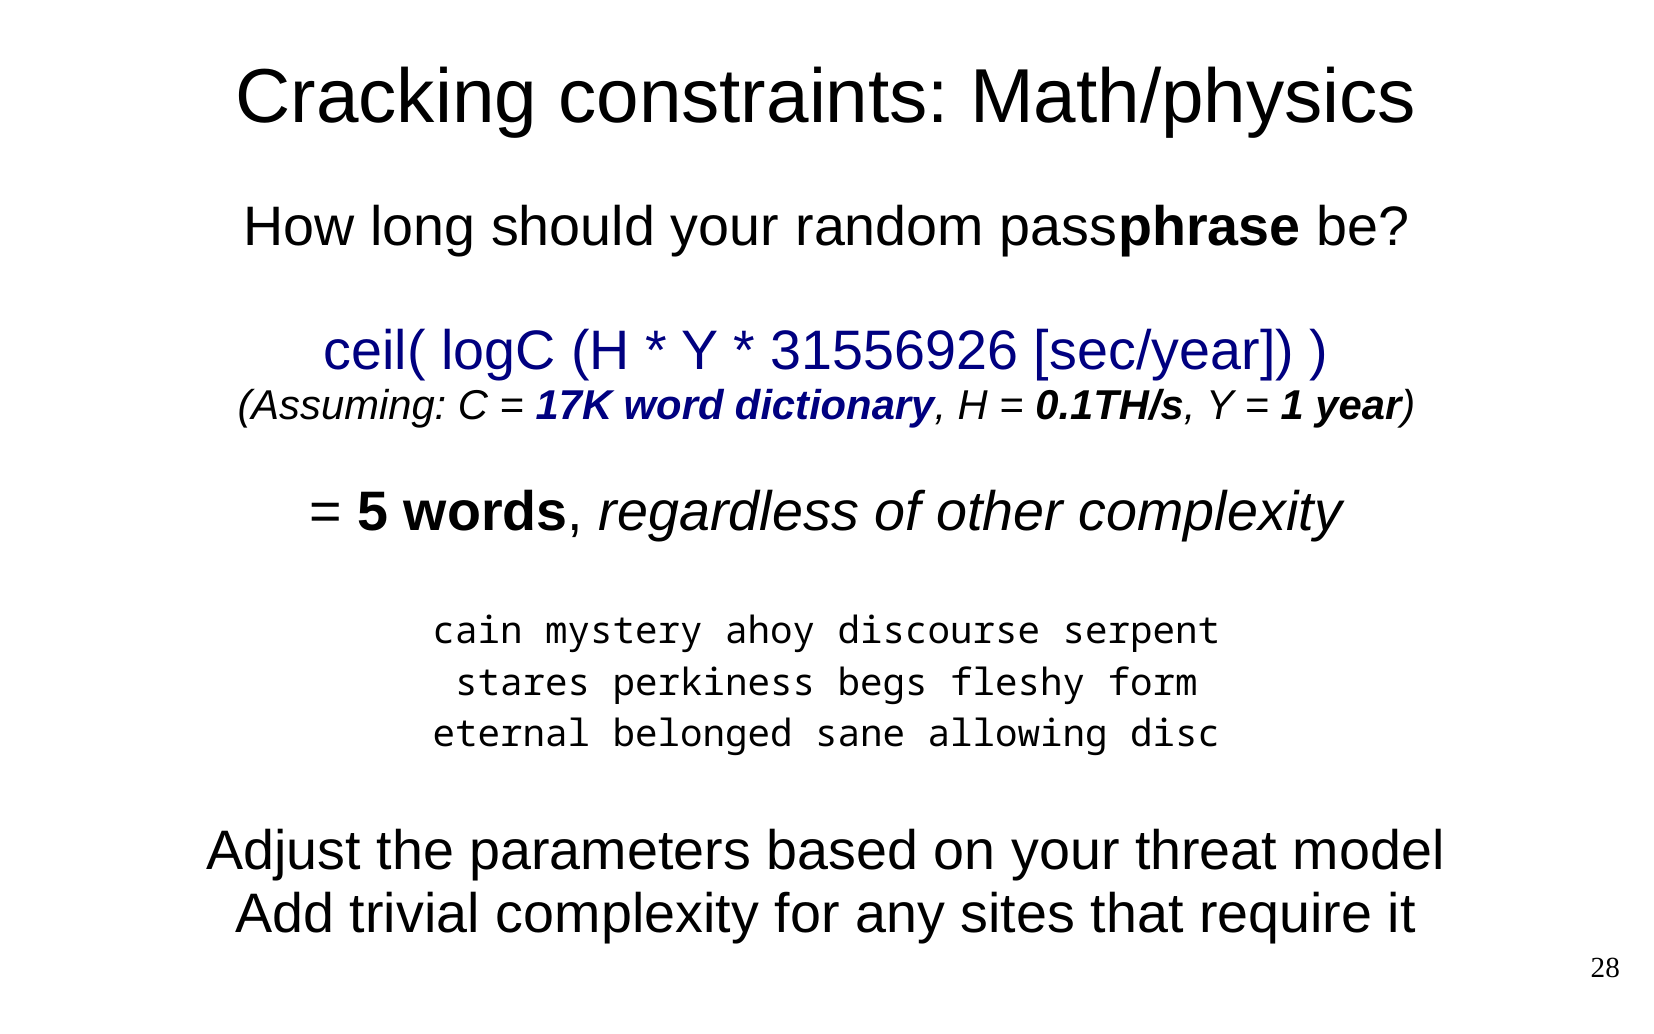

# Cracking constraints: Math/physics
How long should your random passphrase be?
ceil( logC (H * Y * 31556926 [sec/year]) )
(Assuming: C = 17K word dictionary, H = 0.1TH/s, Y = 1 year)
= 5 words, regardless of other complexity
cain mystery ahoy discourse serpent
stares perkiness begs fleshy form
eternal belonged sane allowing disc
Adjust the parameters based on your threat model
Add trivial complexity for any sites that require it